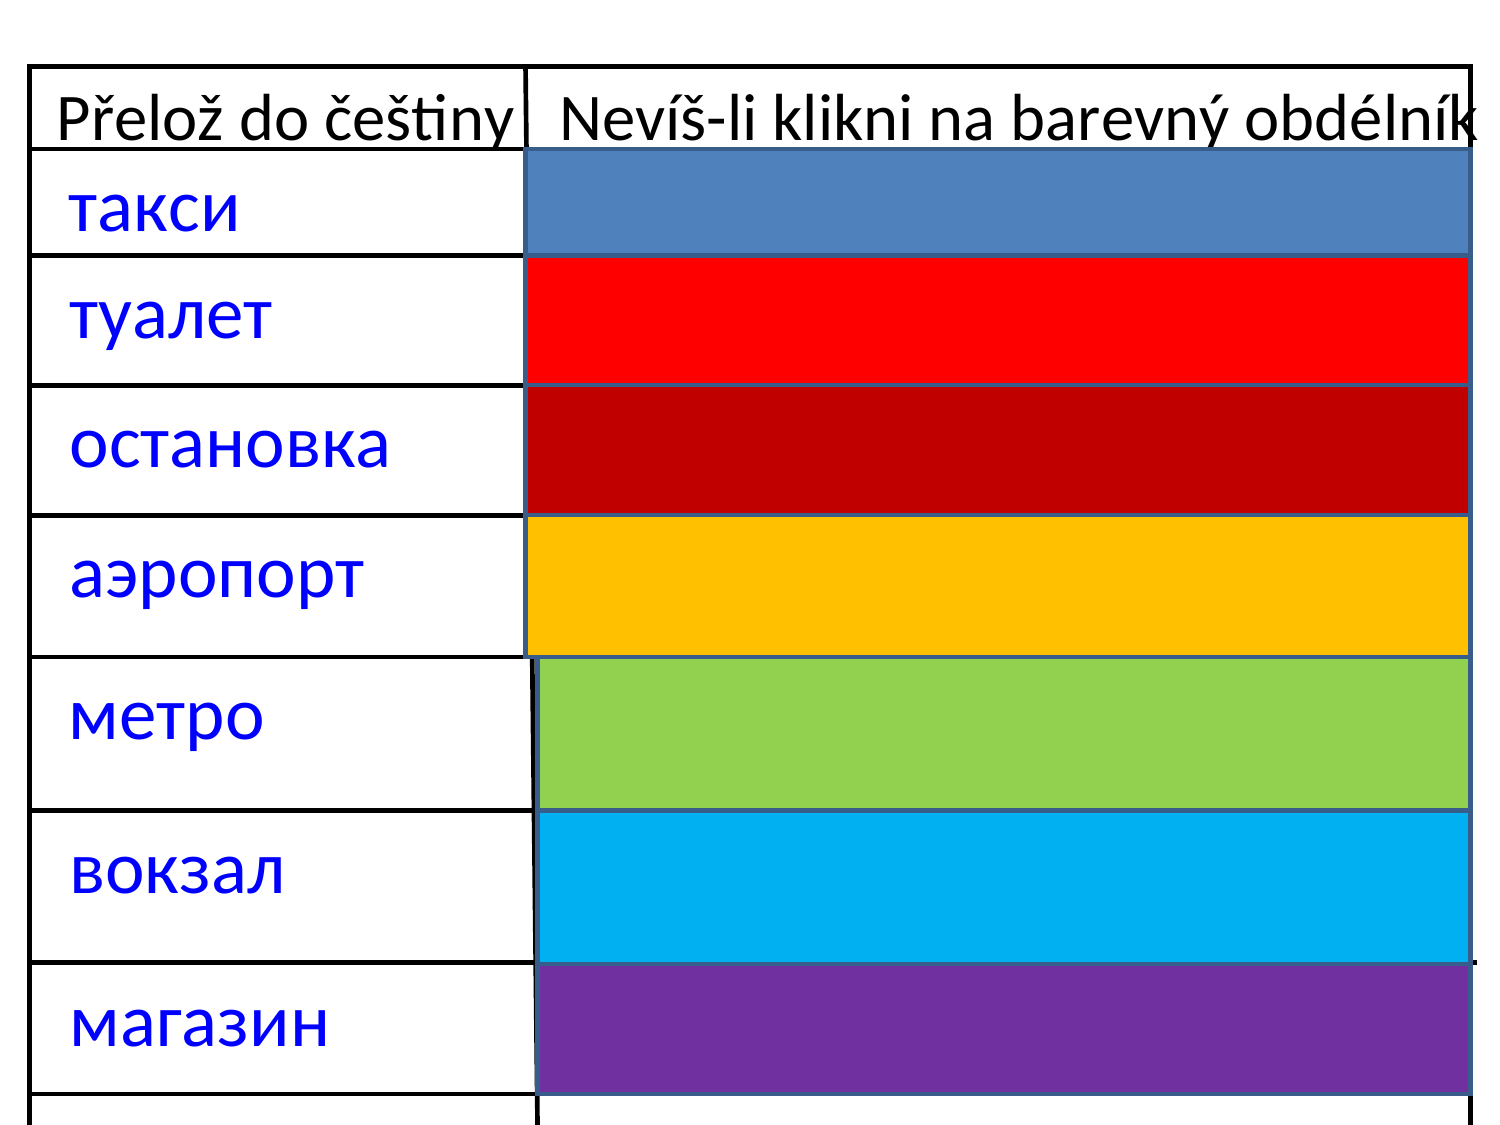

Přelož do češtiny Nevíš-li klikni na barevný obdélník
такси
taxi
туалет
toalety
остановка
zastávka
аэропорт
letiště
метро
metro
вокзал
nádraží
магазин
obchodní dům